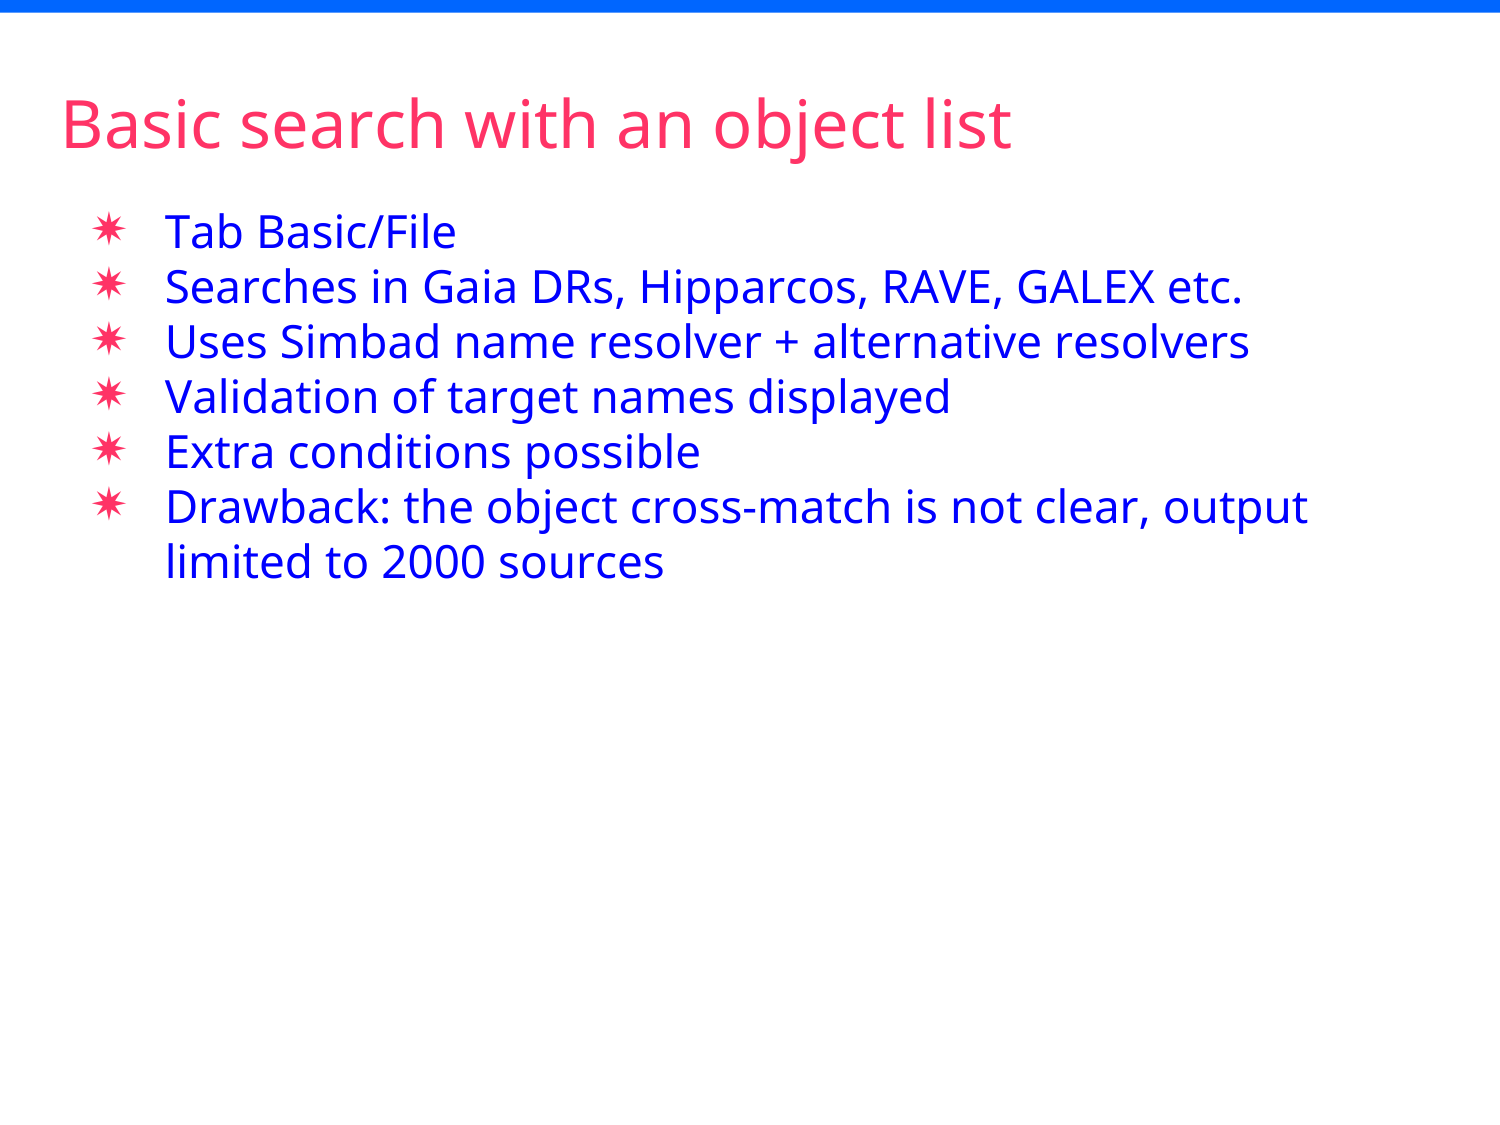

Basic search with an object list
Tab Basic/File
Searches in Gaia DRs, Hipparcos, RAVE, GALEX etc.
Uses Simbad name resolver + alternative resolvers
Validation of target names displayed
Extra conditions possible
Drawback: the object cross-match is not clear, output limited to 2000 sources
12